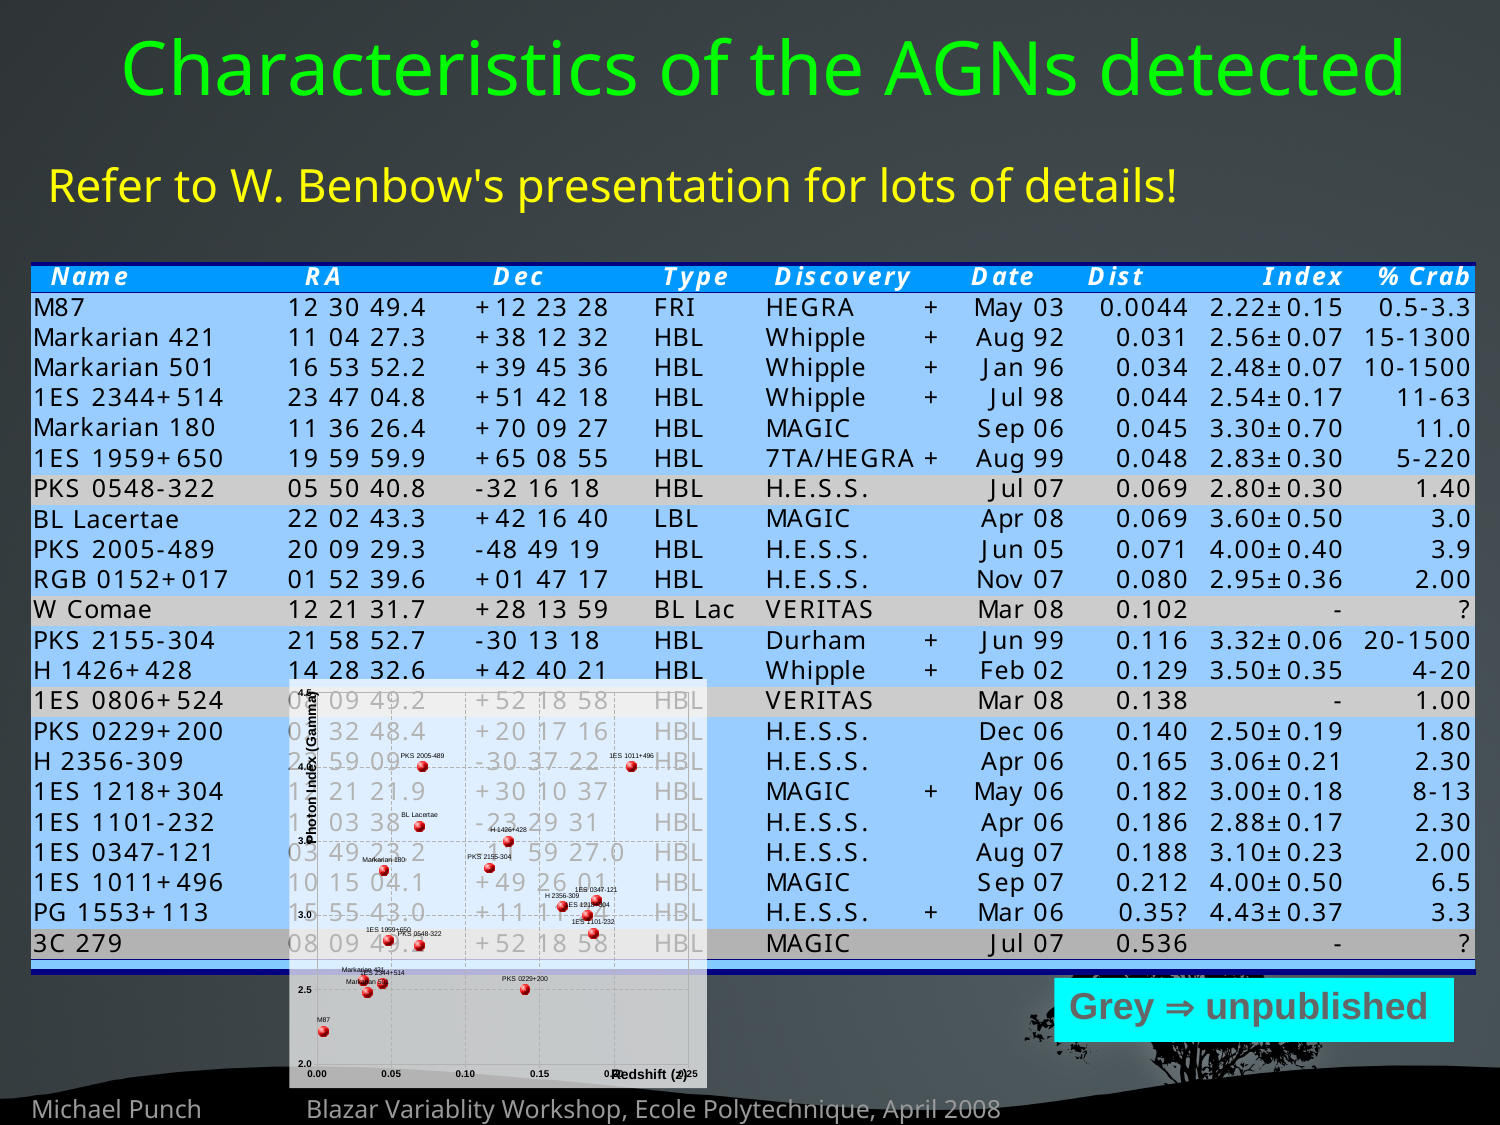

# Characteristics of the AGNs detected
Refer to W. Benbow's presentation for lots of details!
### Chart
| Category | Spec Index |
|---|---|Grey  unpublished